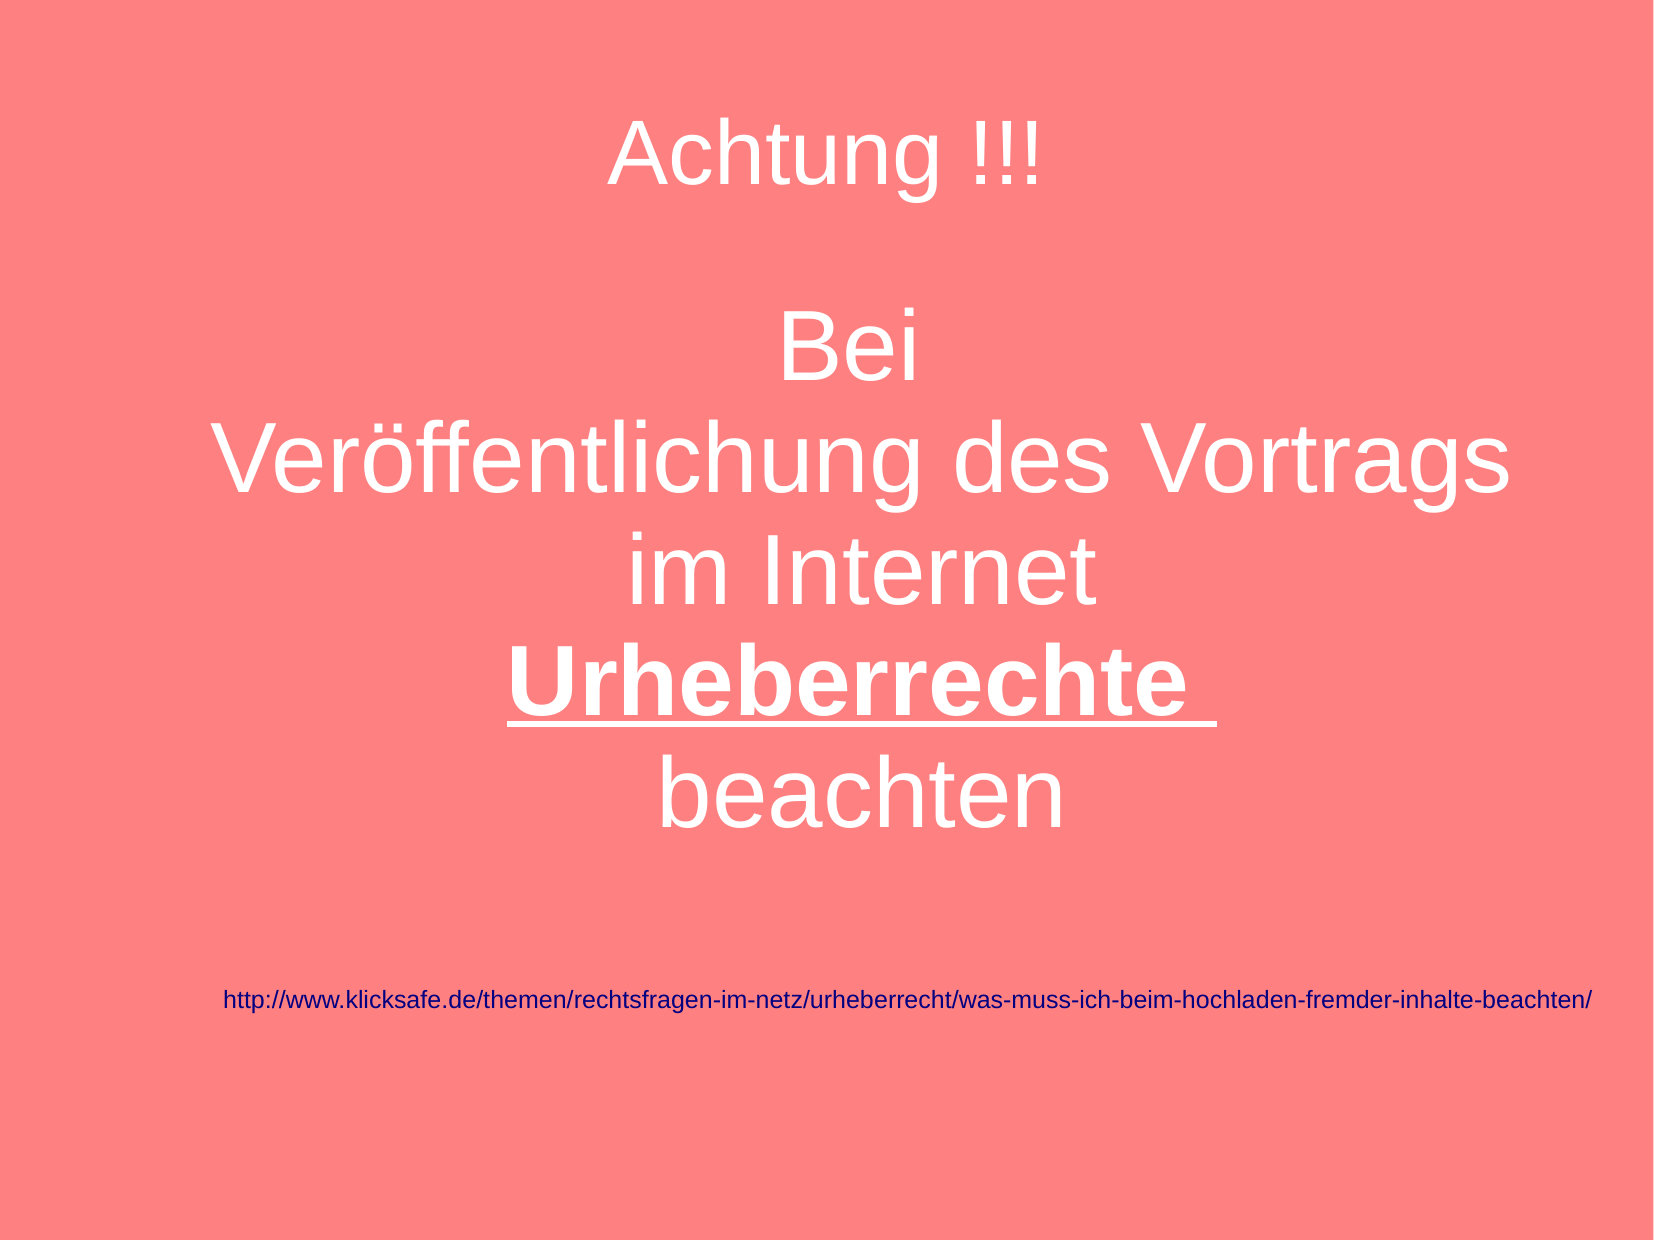

# Achtung !!!
Bei
Veröffentlichung des Vortrags im Internet
Urheberrechte
beachten
http://www.klicksafe.de/themen/rechtsfragen-im-netz/urheberrecht/was-muss-ich-beim-hochladen-fremder-inhalte-beachten/